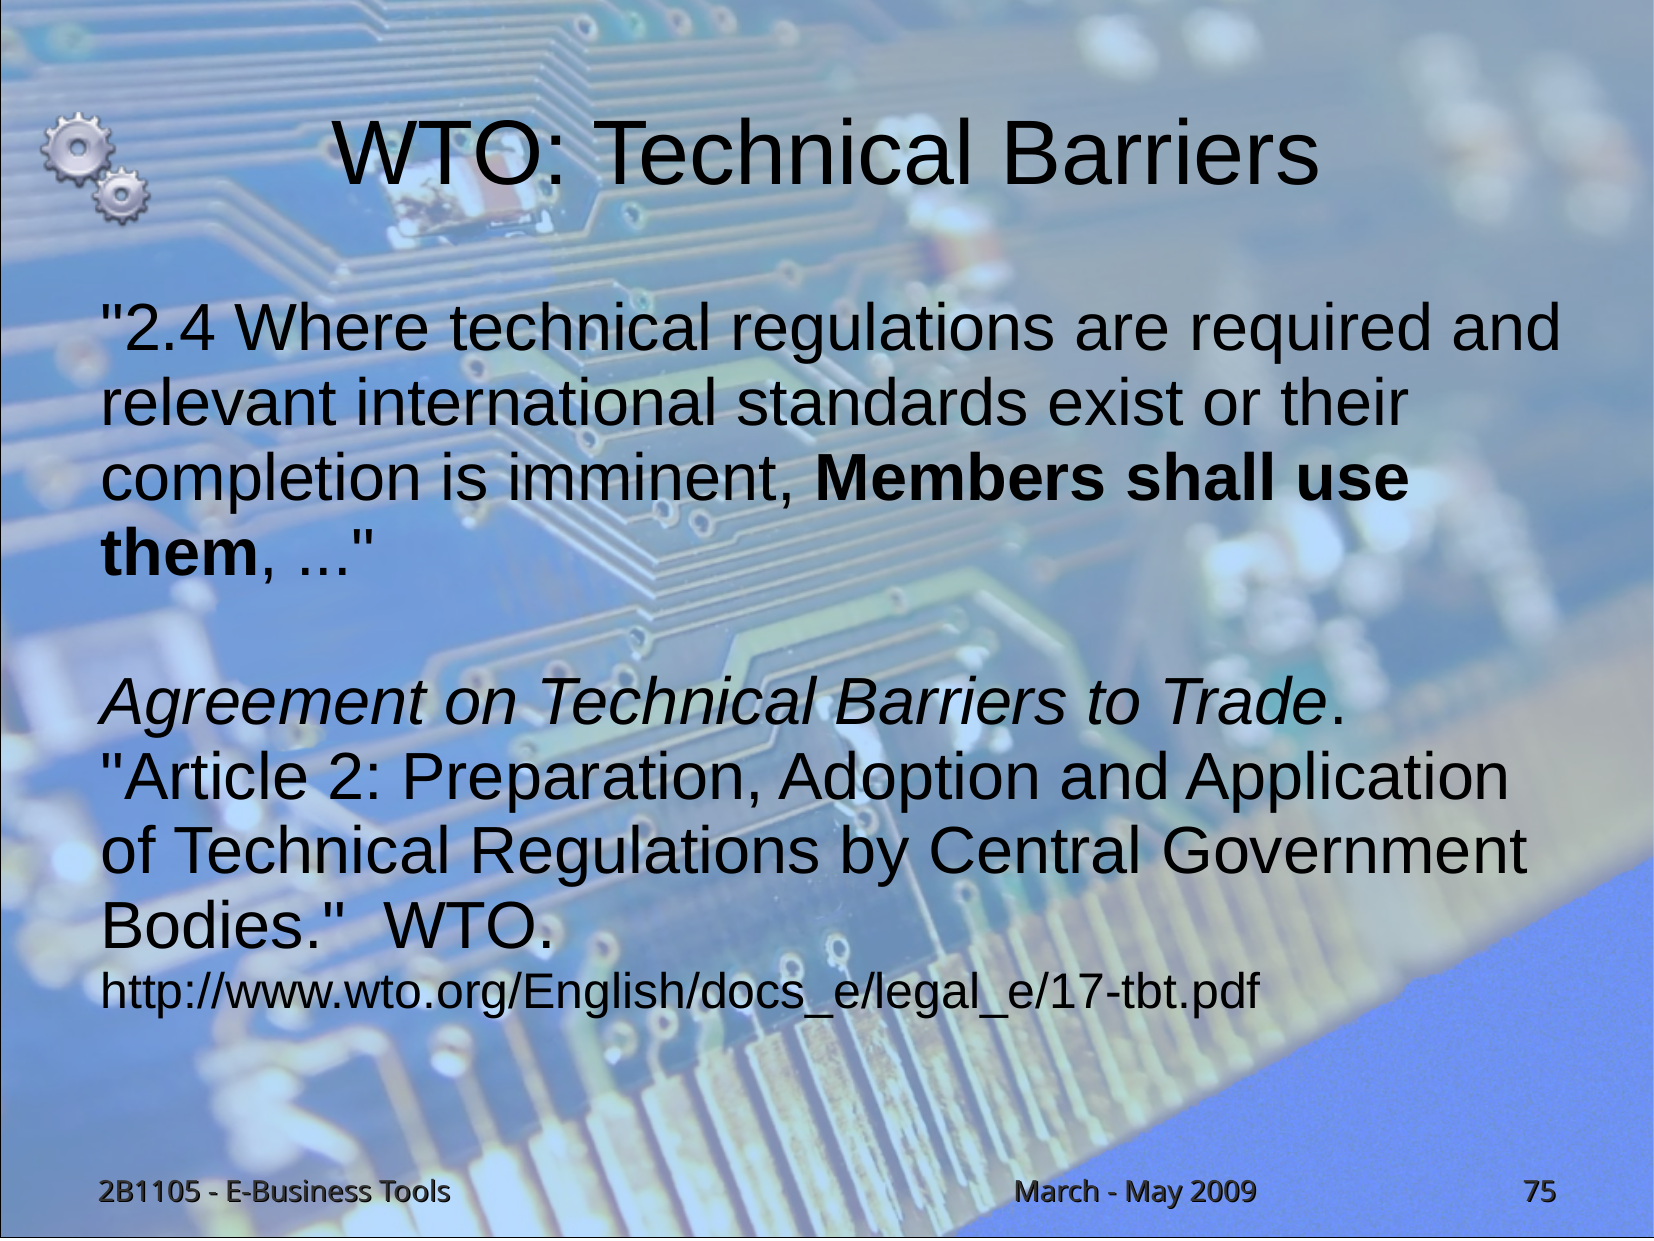

# WTO: Technical Barriers
"2.4 Where technical regulations are required and relevant international standards exist or their completion is imminent, Members shall use them, ..."
Agreement on Technical Barriers to Trade. "Article 2: Preparation, Adoption and Application of Technical Regulations by Central Government Bodies." WTO.
http://www.wto.org/English/docs_e/legal_e/17-tbt.pdf